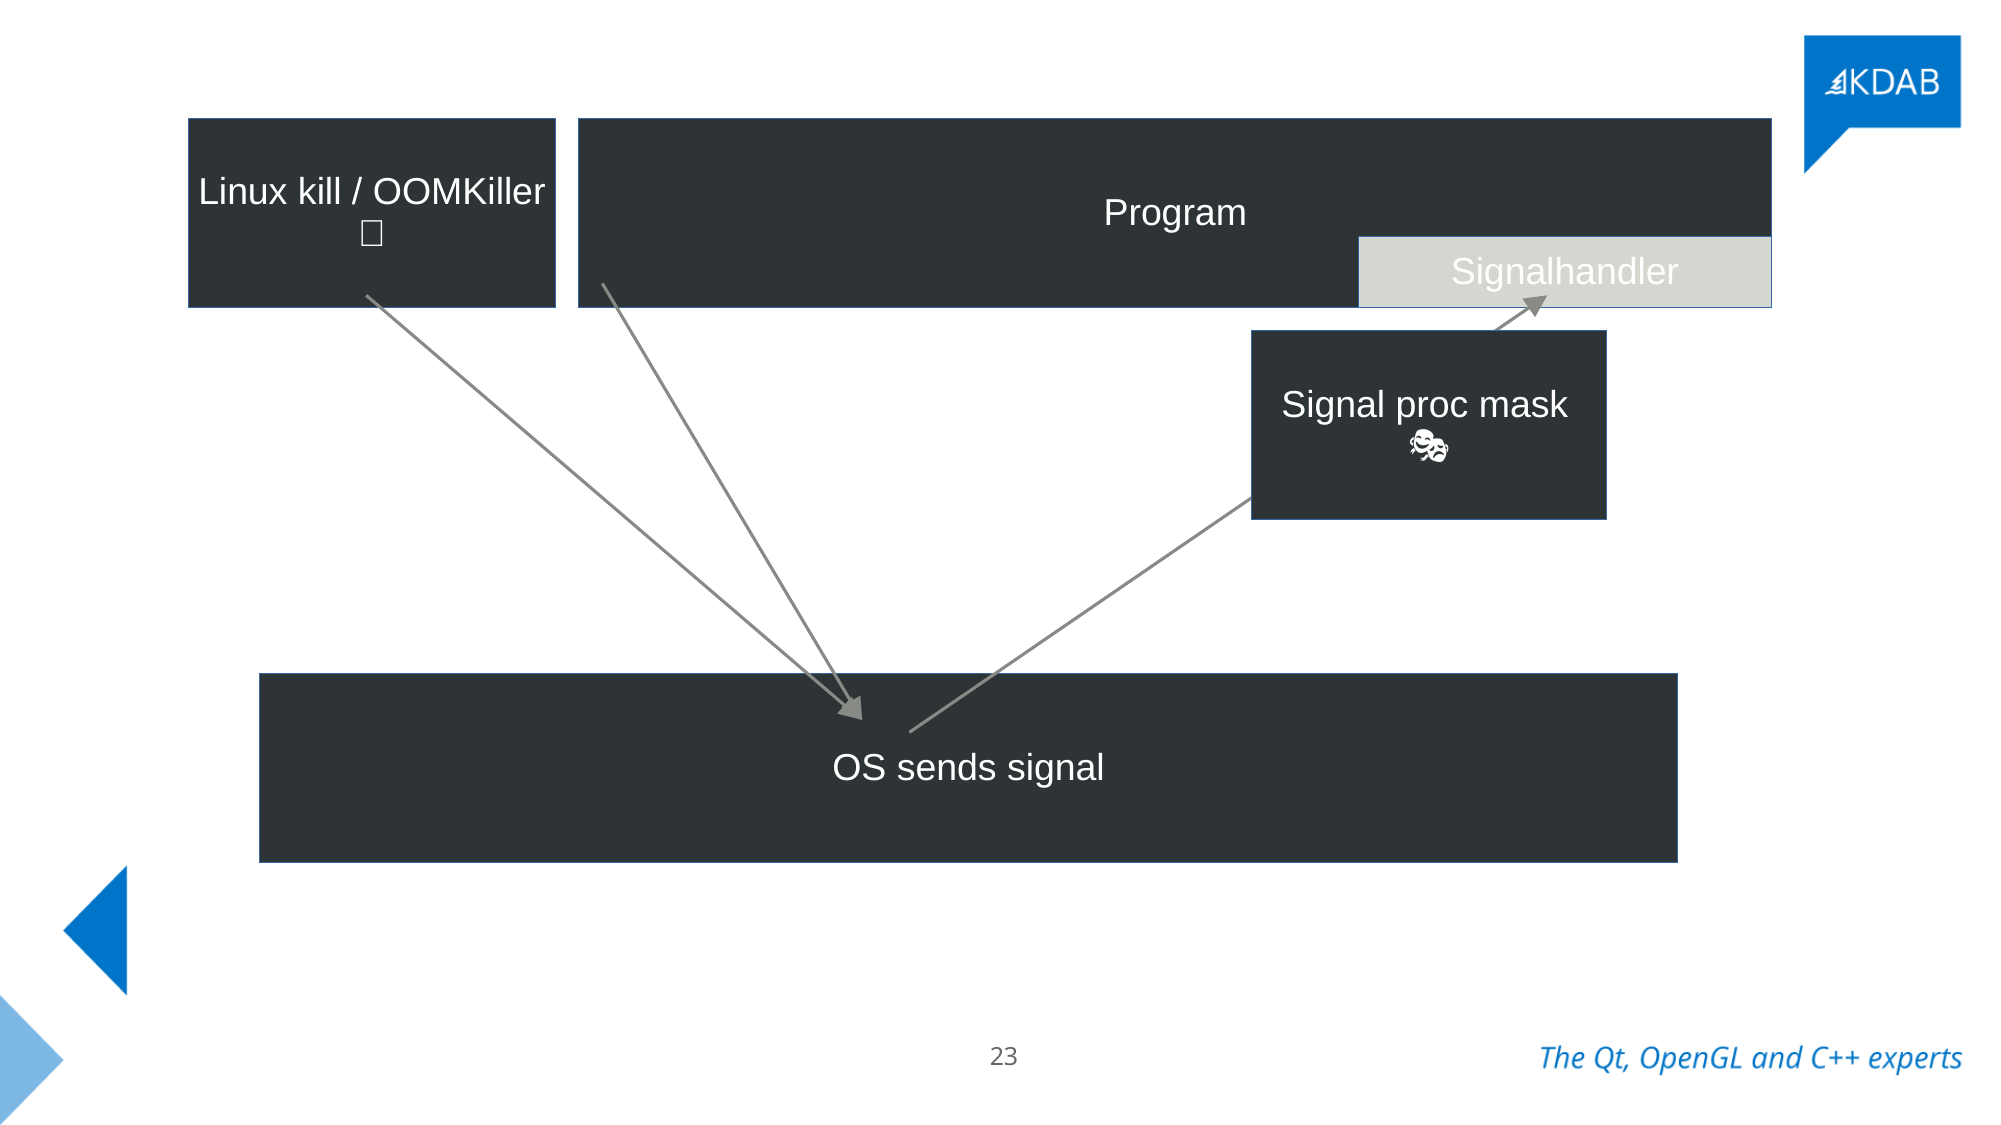

Linux kill / OOMKiller
🔪
Program
Signalhandler
Signal proc mask
🎭
OS sends signal